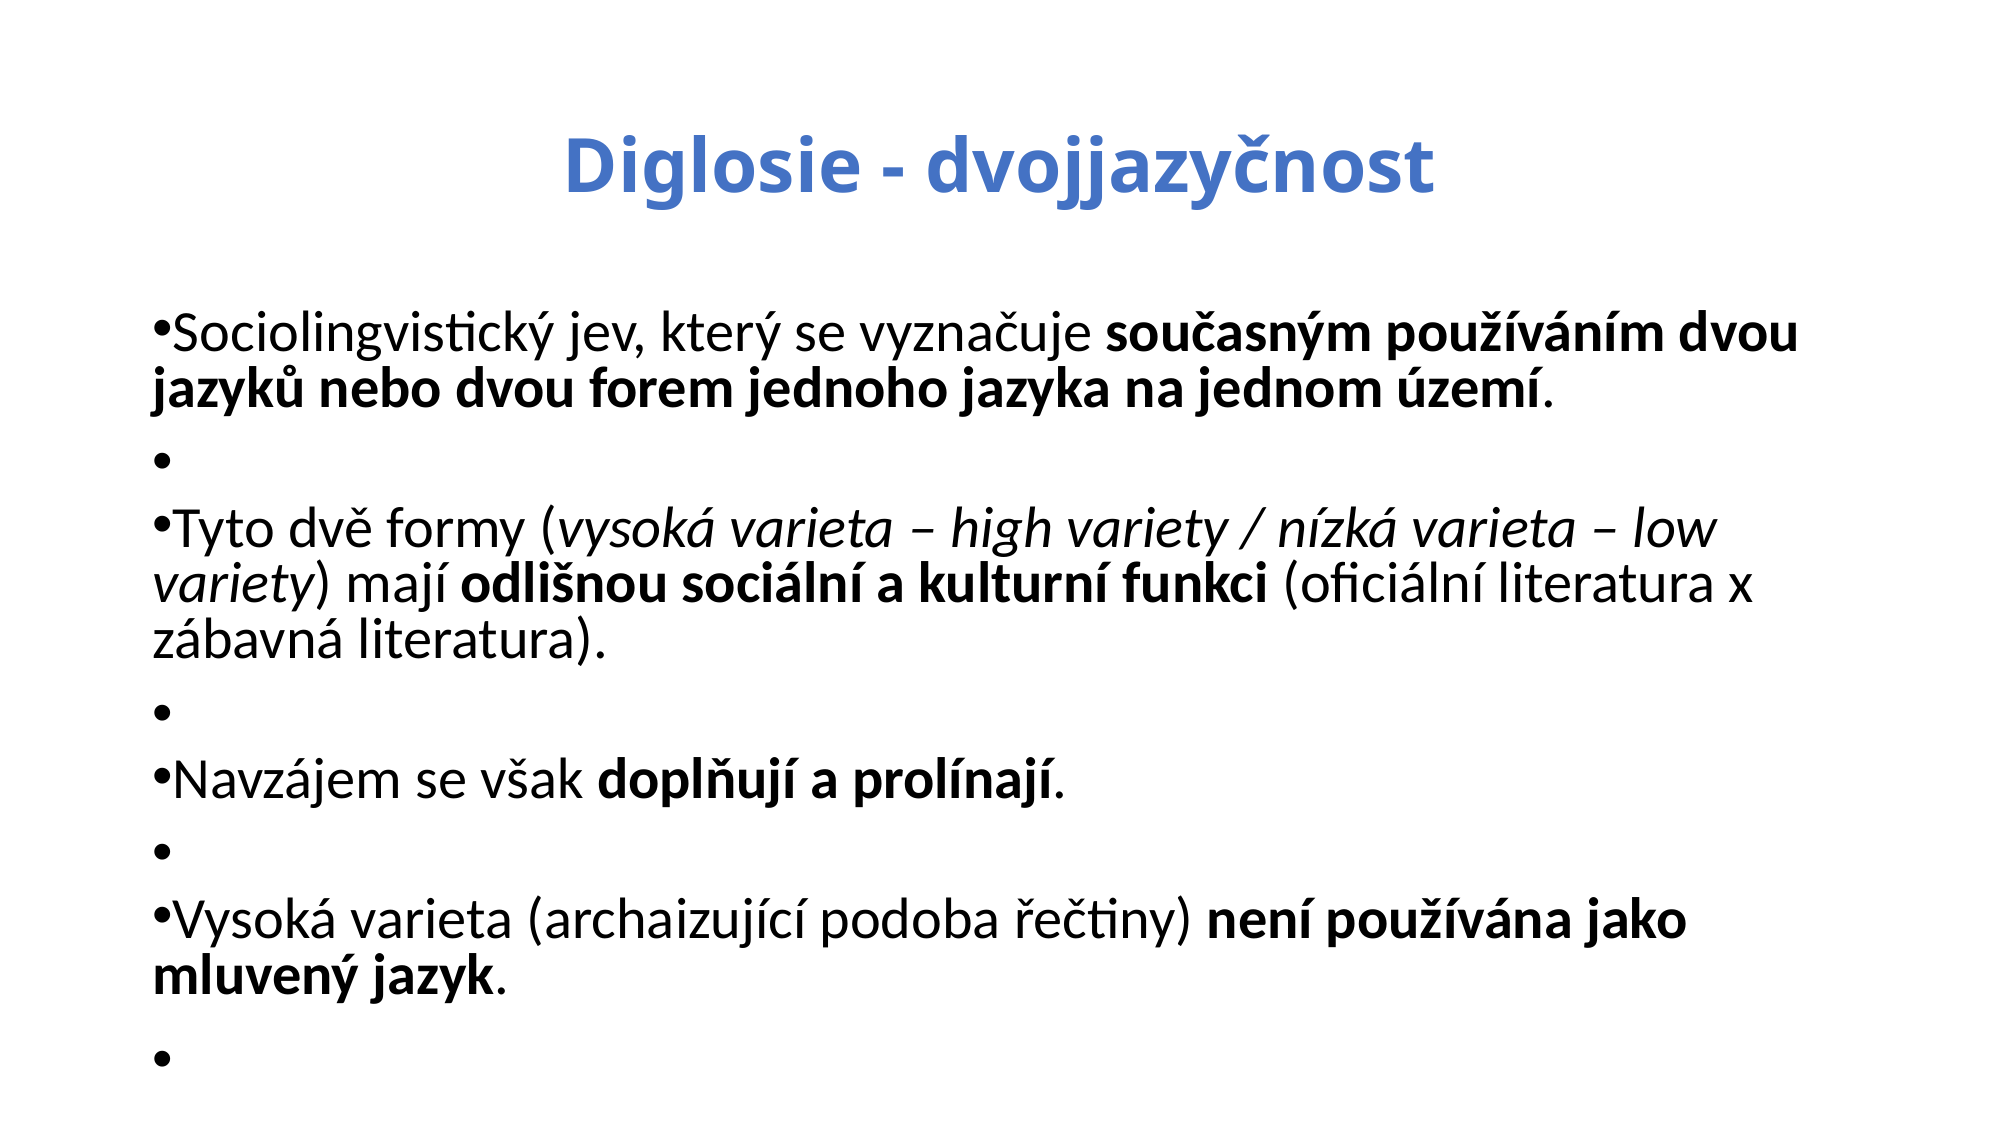

# Diglosie - dvojjazyčnost
Sociolingvistický jev, který se vyznačuje současným používáním dvou jazyků nebo dvou forem jednoho jazyka na jednom území.
Tyto dvě formy (vysoká varieta – high variety / nízká varieta – low variety) mají odlišnou sociální a kulturní funkci (oficiální literatura x zábavná literatura).
Navzájem se však doplňují a prolínají.
Vysoká varieta (archaizující podoba řečtiny) není používána jako mluvený jazyk.